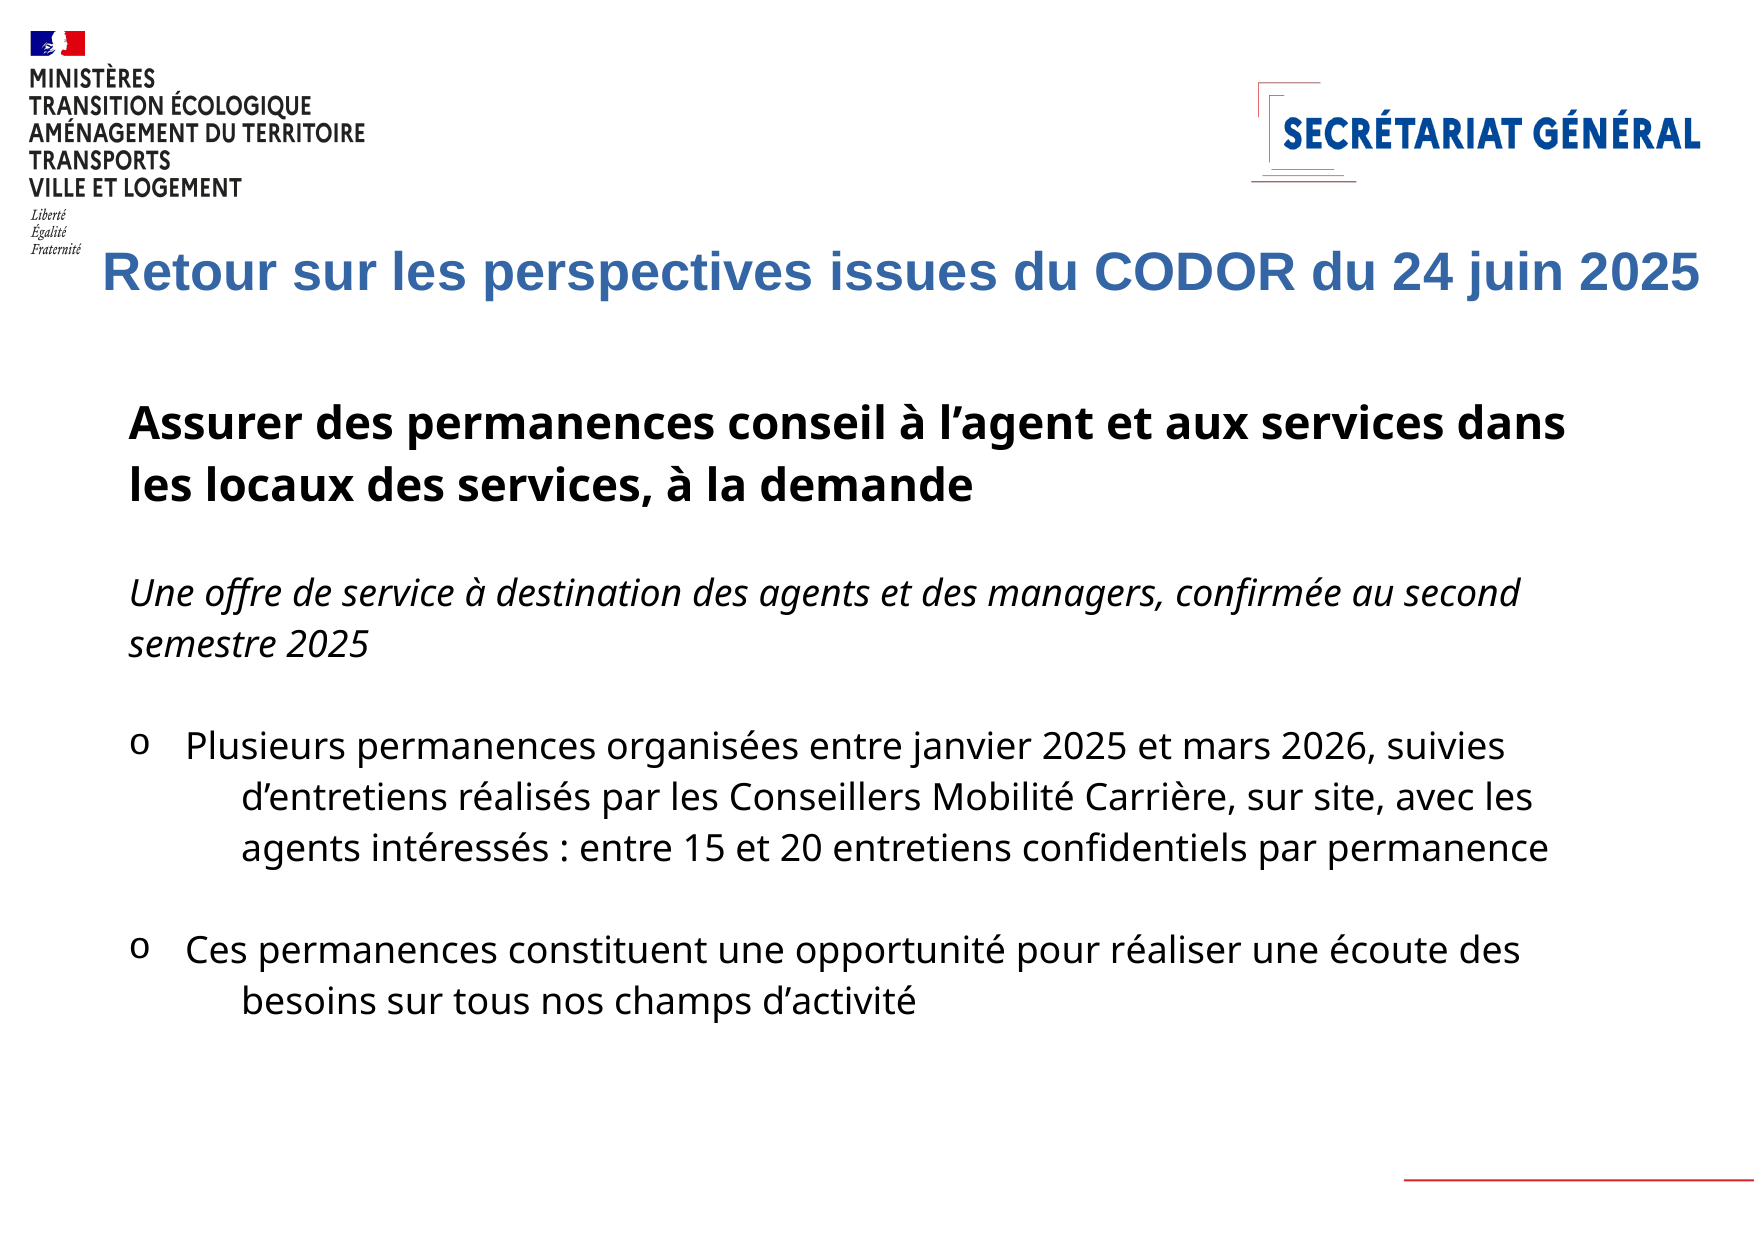

# Retour sur les perspectives issues du CODOR du 24 juin 2025
Assurer des permanences conseil à l’agent et aux services dans les locaux des services, à la demande
Une offre de service à destination des agents et des managers, confirmée au second semestre 2025
Plusieurs permanences organisées entre janvier 2025 et mars 2026, suivies d’entretiens réalisés par les Conseillers Mobilité Carrière, sur site, avec les agents intéressés : entre 15 et 20 entretiens confidentiels par permanence
Ces permanences constituent une opportunité pour réaliser une écoute des besoins sur tous nos champs d’activité